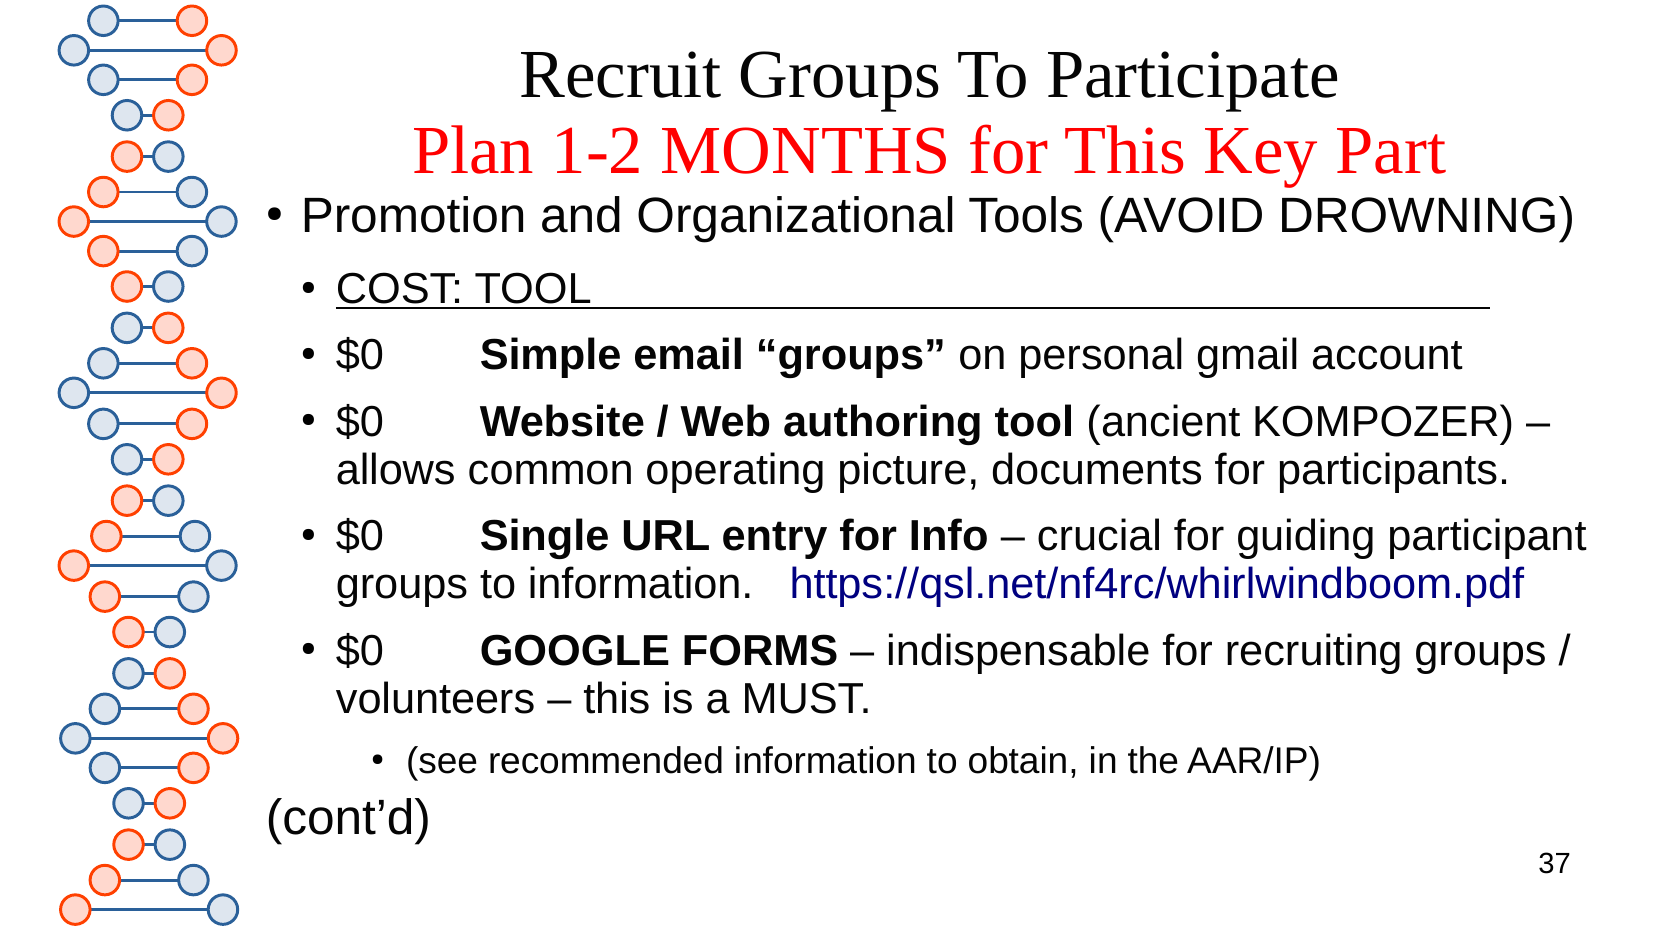

# Recruit Groups To Participate Plan 1-2 MONTHS for This Key Part
Promotion and Organizational Tools (AVOID DROWNING)
COST: TOOL
$0 Simple email “groups” on personal gmail account
$0 Website / Web authoring tool (ancient KOMPOZER) – allows common operating picture, documents for participants.
$0 Single URL entry for Info – crucial for guiding participant groups to information. https://qsl.net/nf4rc/whirlwindboom.pdf
$0 GOOGLE FORMS – indispensable for recruiting groups / volunteers – this is a MUST.
(see recommended information to obtain, in the AAR/IP)
(cont’d)
37